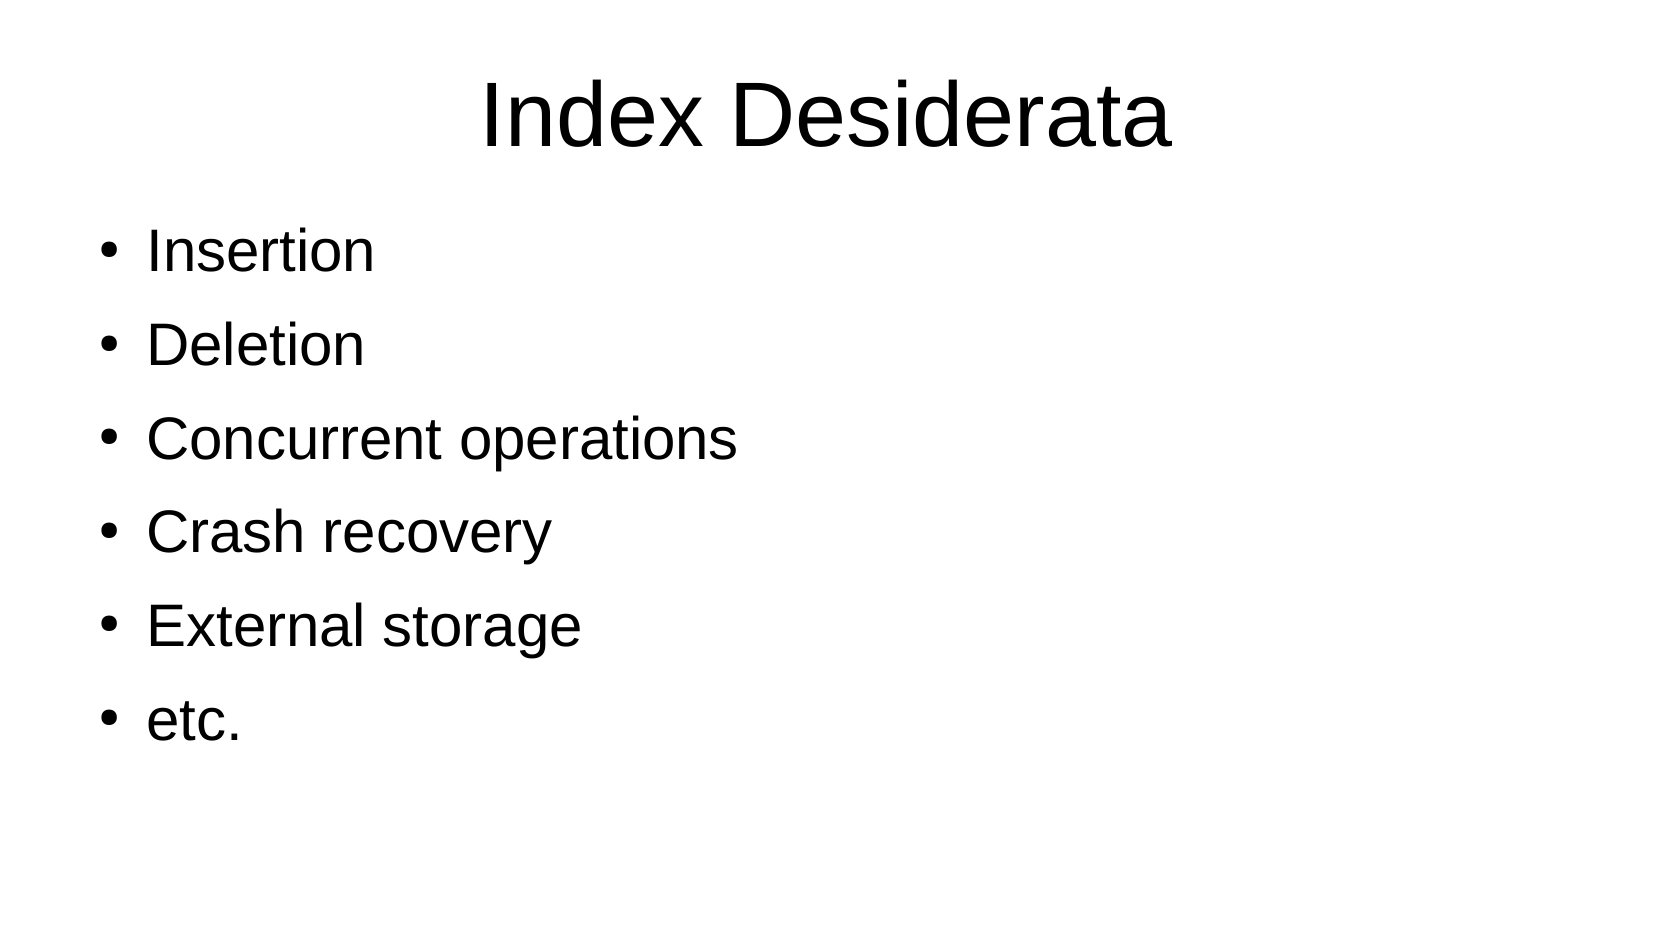

# Index Desiderata
Insertion
Deletion
Concurrent operations
Crash recovery
External storage
etc.